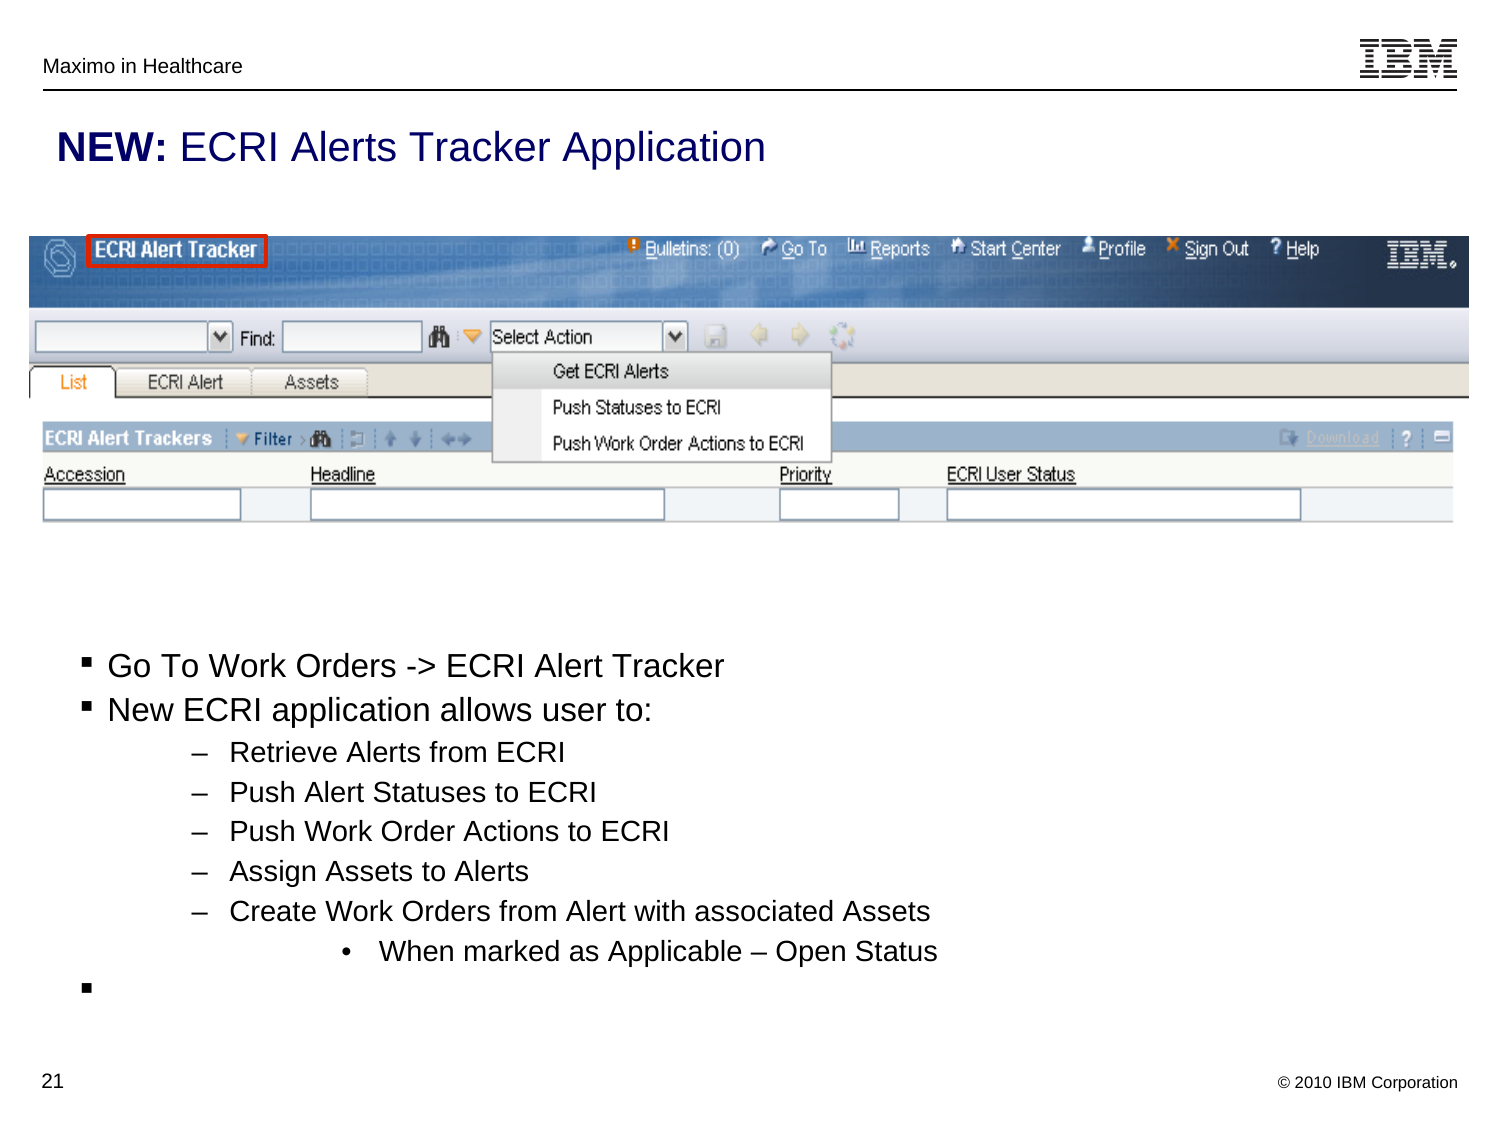

# NEW: ECRI Alerts Tracker Application
Go To Work Orders -> ECRI Alert Tracker
New ECRI application allows user to:
Retrieve Alerts from ECRI
Push Alert Statuses to ECRI
Push Work Order Actions to ECRI
Assign Assets to Alerts
Create Work Orders from Alert with associated Assets
When marked as Applicable – Open Status